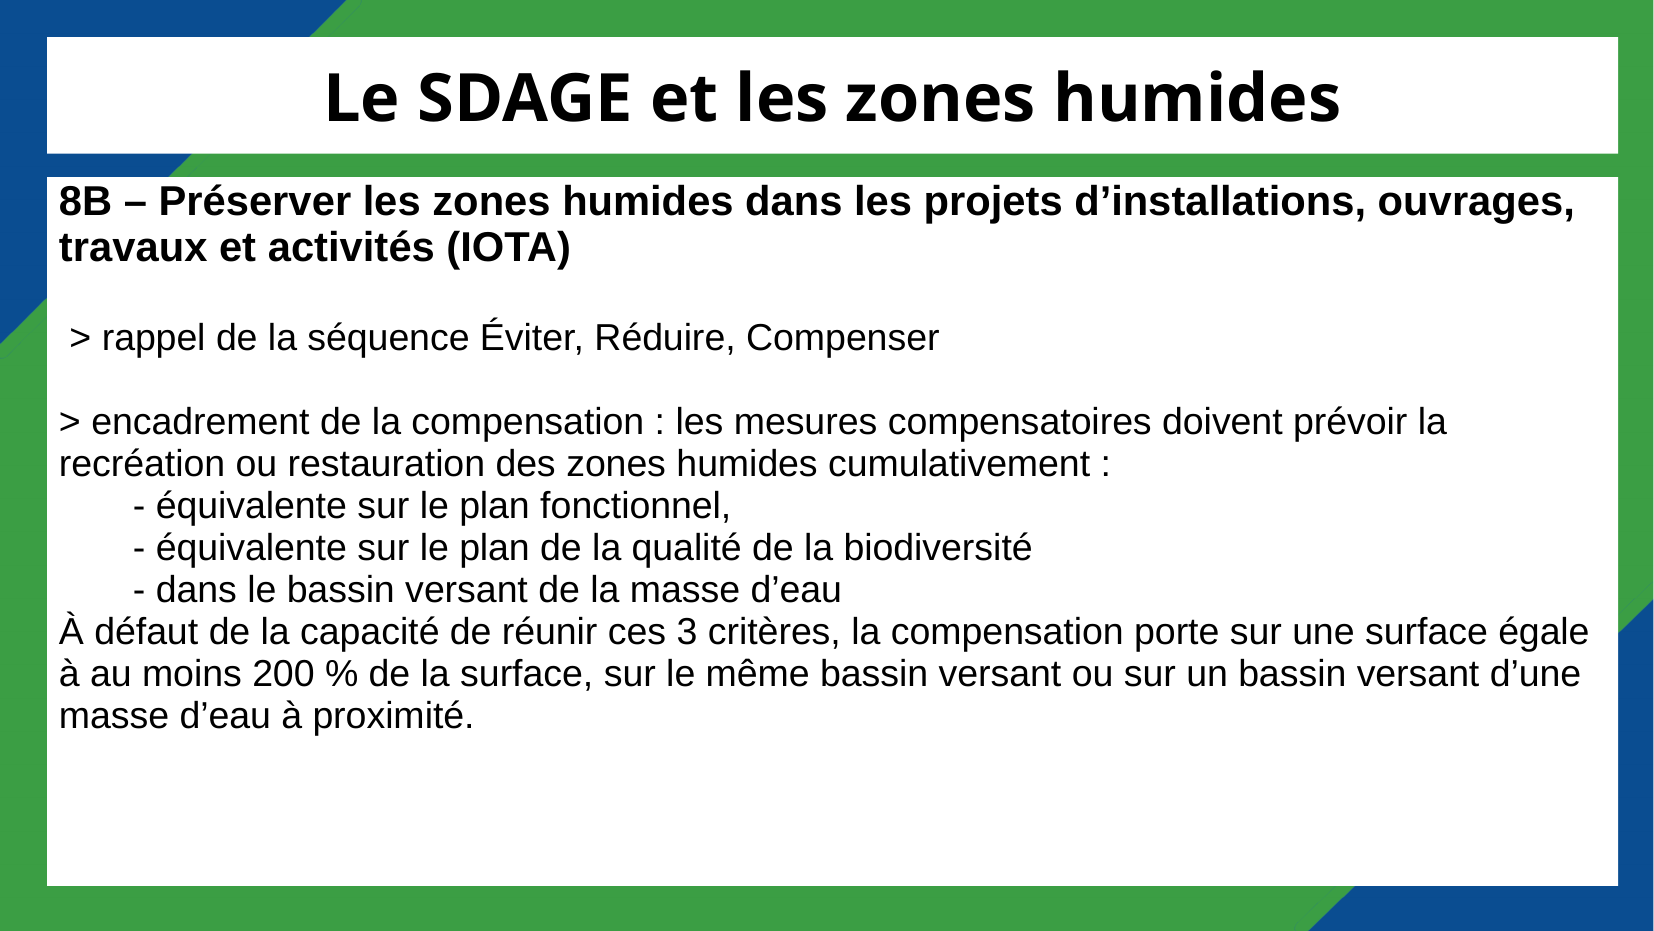

# Le SDAGE et les zones humides
8B – Préserver les zones humides dans les projets d’installations, ouvrages, travaux et activités (IOTA)
 > rappel de la séquence Éviter, Réduire, Compenser
> encadrement de la compensation : les mesures compensatoires doivent prévoir la recréation ou restauration des zones humides cumulativement :
	- équivalente sur le plan fonctionnel,
	- équivalente sur le plan de la qualité de la biodiversité
	- dans le bassin versant de la masse d’eau
À défaut de la capacité de réunir ces 3 critères, la compensation porte sur une surface égale à au moins 200 % de la surface, sur le même bassin versant ou sur un bassin versant d’une masse d’eau à proximité.